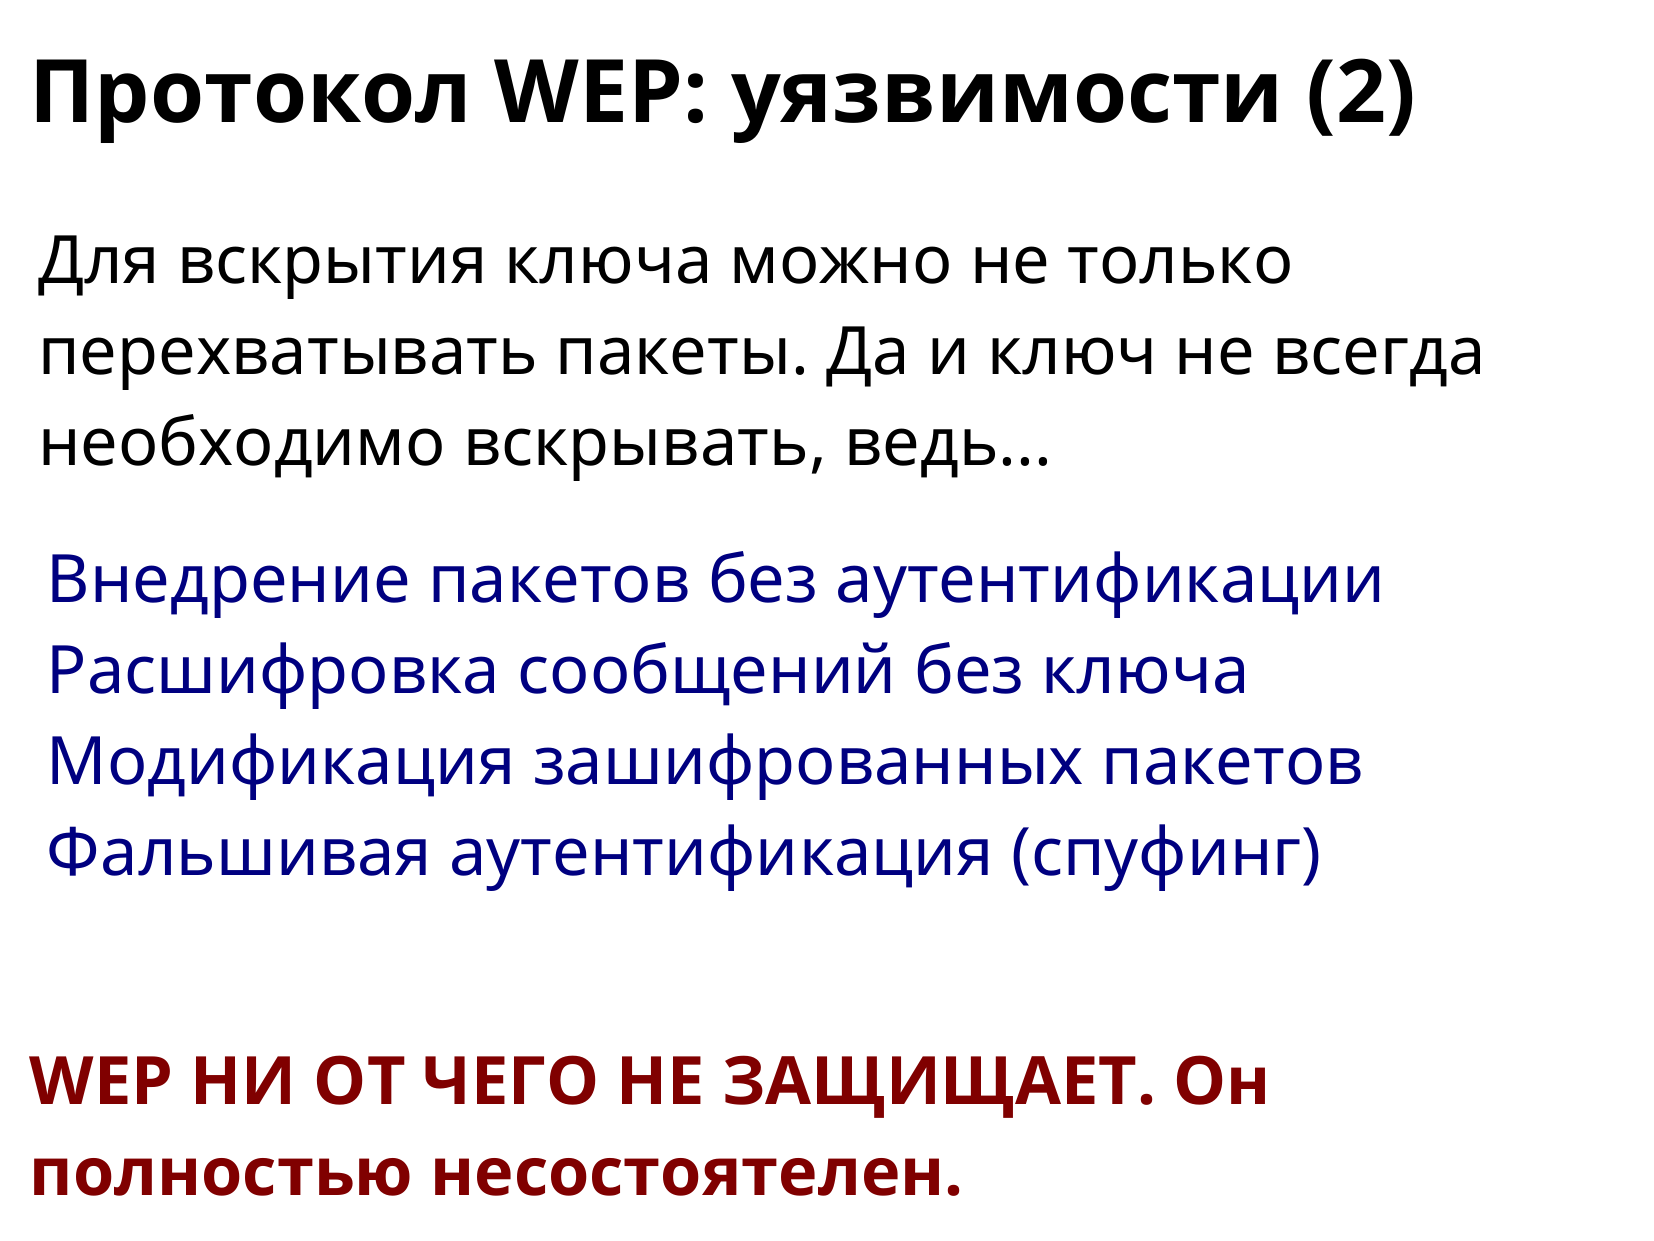

Протокол WEP: уязвимости (2)
Для вскрытия ключа можно не только перехватывать пакеты. Да и ключ не всегда необходимо вскрывать, ведь...
 Внедрение пакетов без аутентификации
 Расшифровка сообщений без ключа
 Модификация зашифрованных пакетов
 Фальшивая аутентификация (спуфинг)
WEP НИ ОТ ЧЕГО НЕ ЗАЩИЩАЕТ. Он полностью несостоятелен.